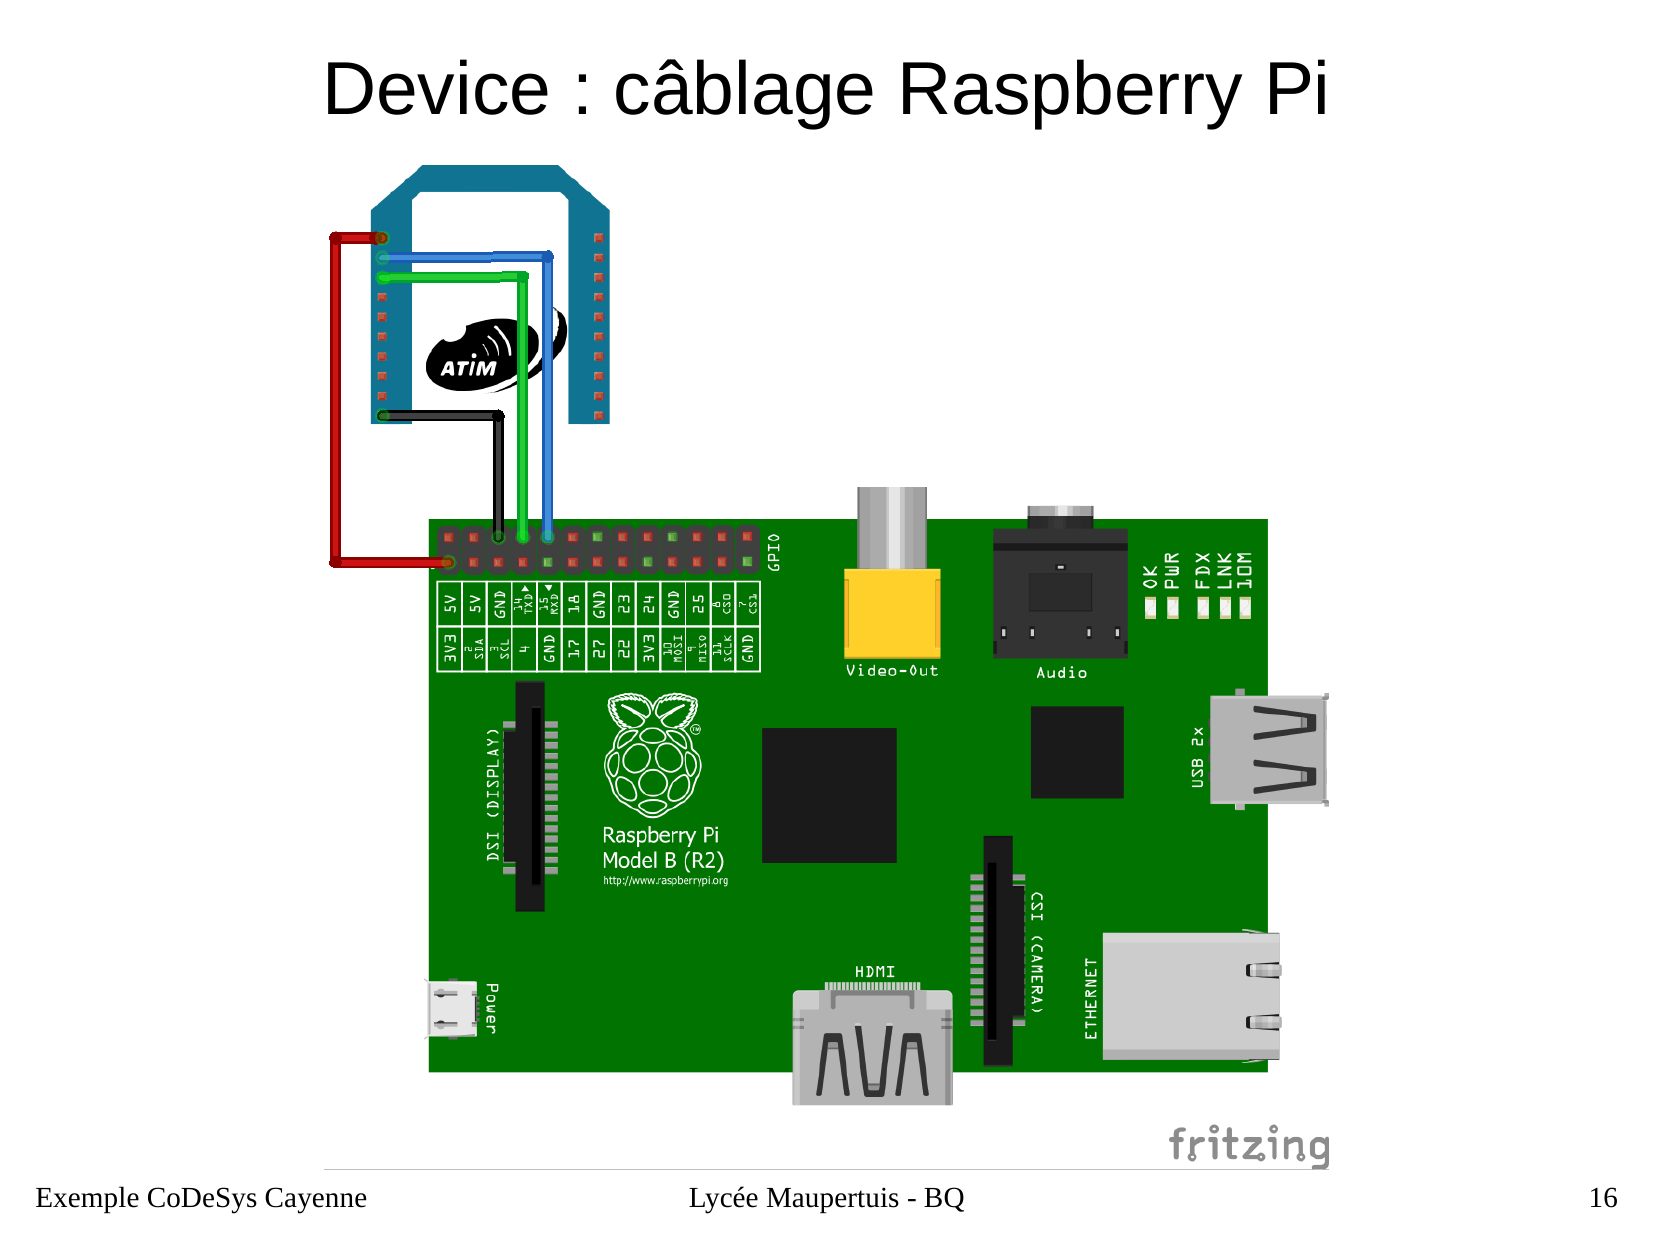

# Device : câblage Raspberry Pi
Exemple CoDeSys Cayenne
Lycée Maupertuis - BQ
16